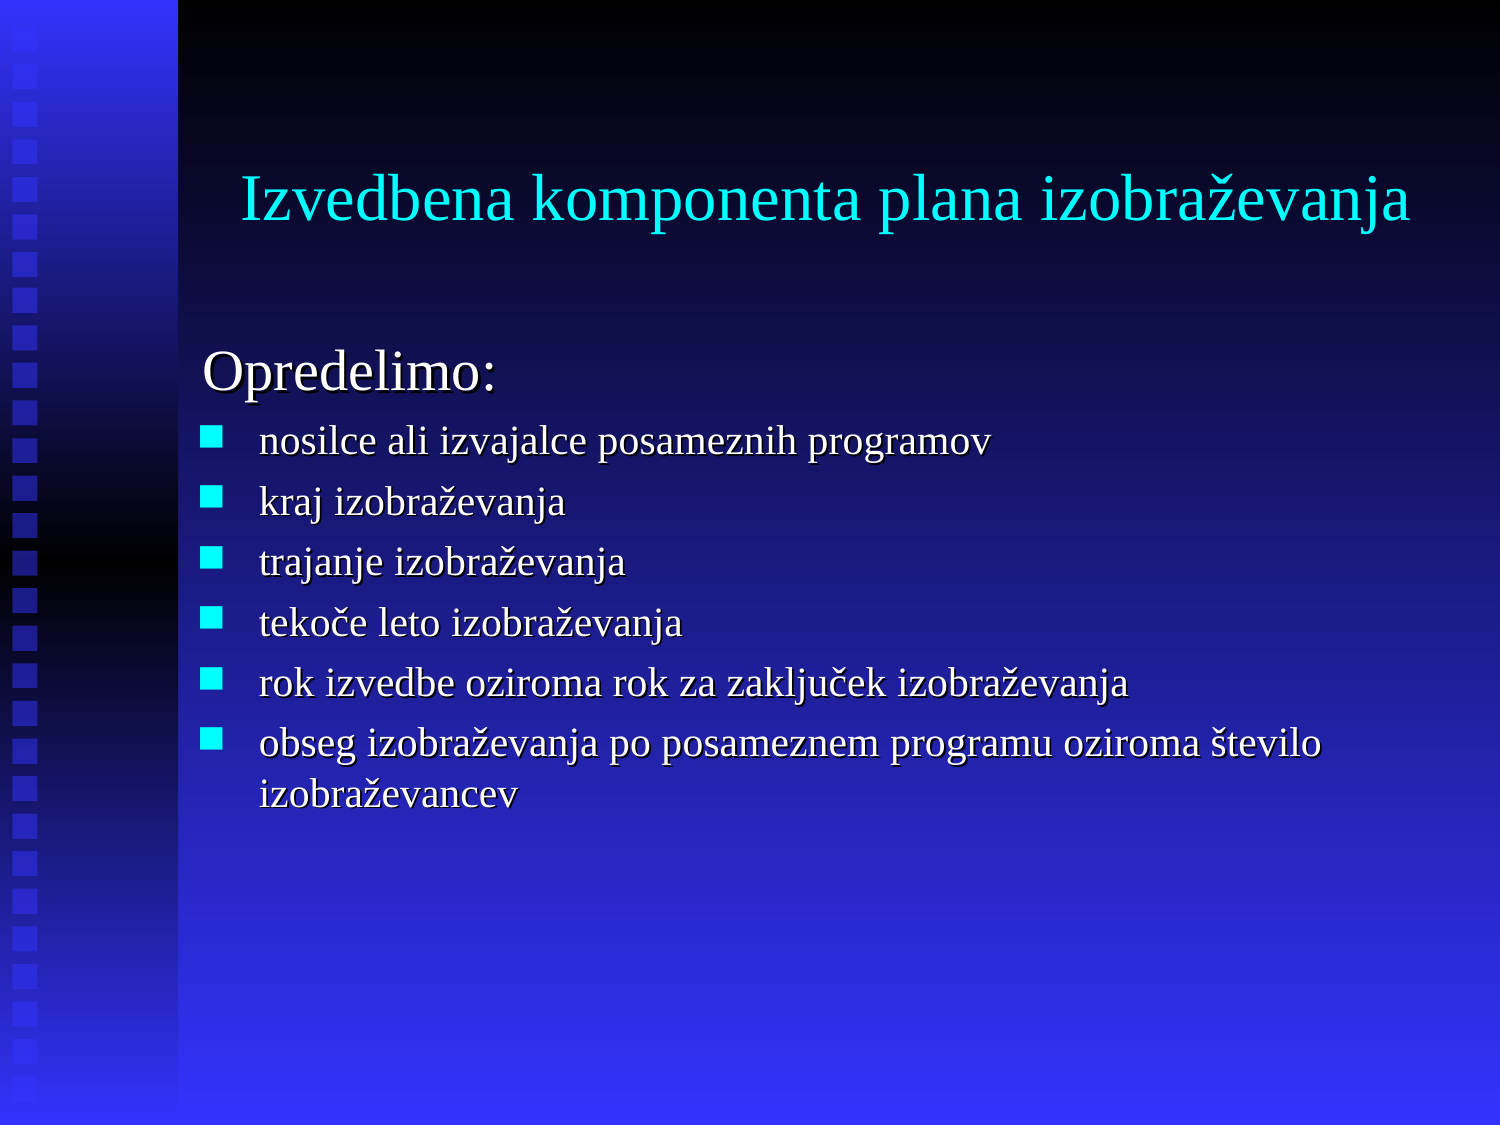

# Izvedbena komponenta plana izobraževanja
Opredelimo:
nosilce ali izvajalce posameznih programov
kraj izobraževanja
trajanje izobraževanja
tekoče leto izobraževanja
rok izvedbe oziroma rok za zaključek izobraževanja
obseg izobraževanja po posameznem programu oziroma število izobraževancev